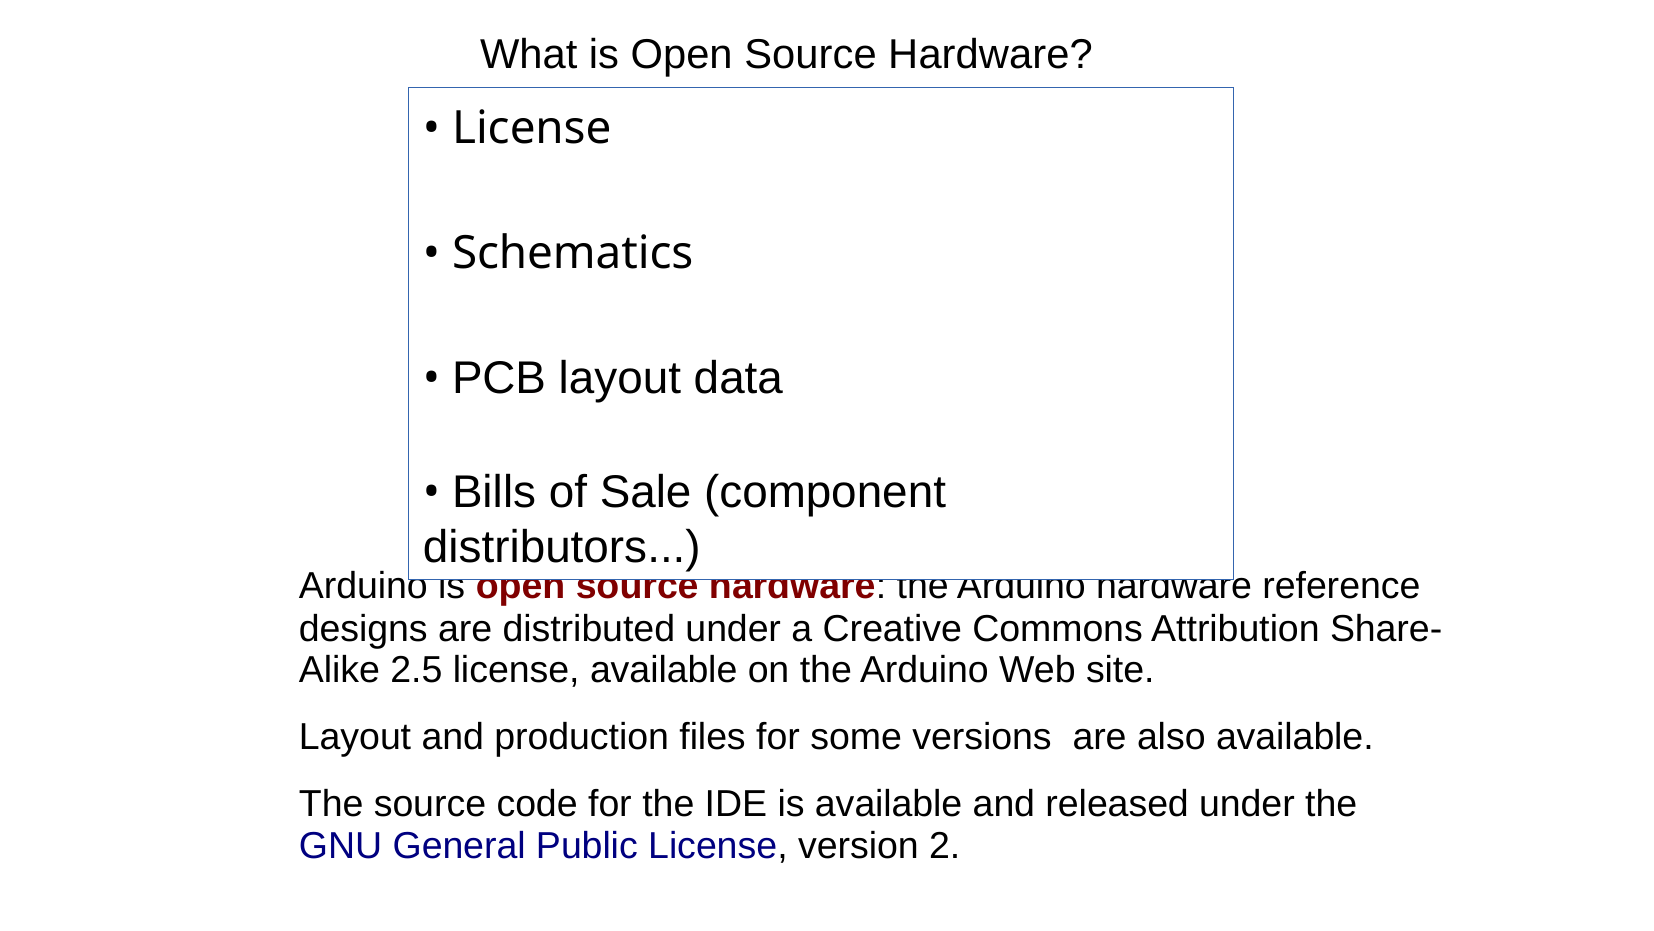

# What is Open Source Hardware?
• License
• Schematics
• PCB layout data
• Bills of Sale (component distributors...)
Arduino is open source hardware: the Arduino hardware reference designs are distributed under a Creative Commons Attribution Share-Alike 2.5 license, available on the Arduino Web site.
Layout and production files for some versions are also available.
The source code for the IDE is available and released under the GNU General Public License, version 2.